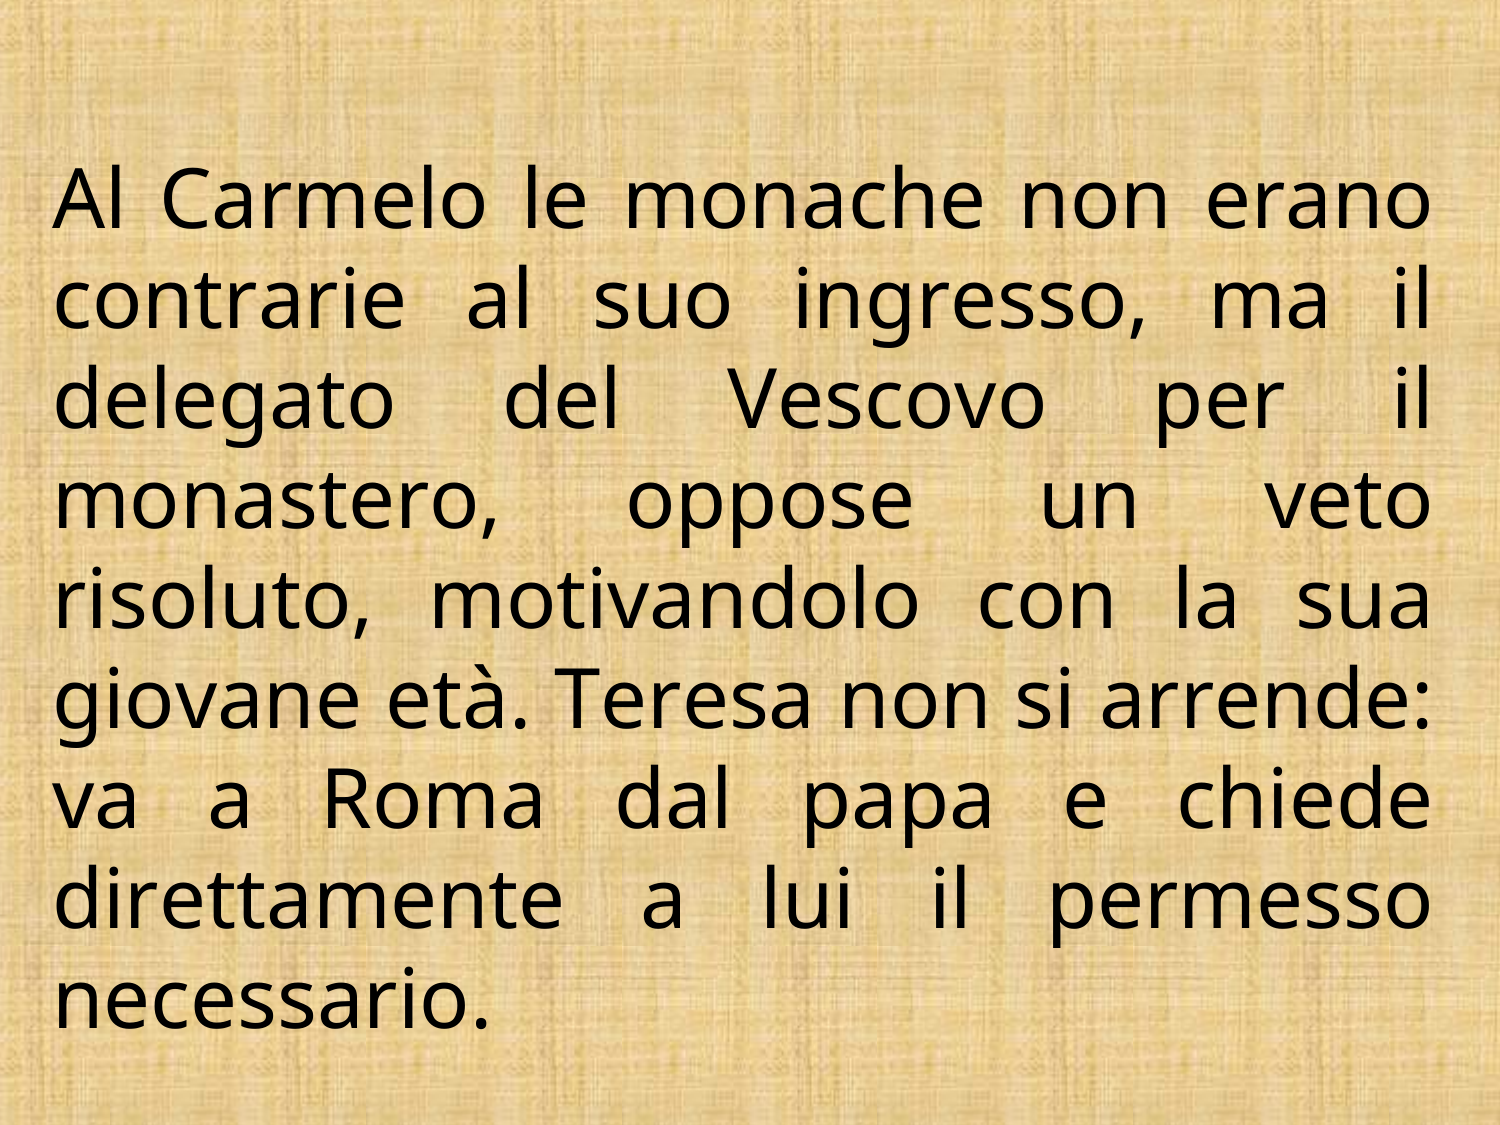

Al Carmelo le monache non erano contrarie al suo ingresso, ma il delegato del Vescovo per il monastero, oppose un veto risoluto, motivandolo con la sua giovane età. Teresa non si arrende: va a Roma dal papa e chiede direttamente a lui il permesso necessario.